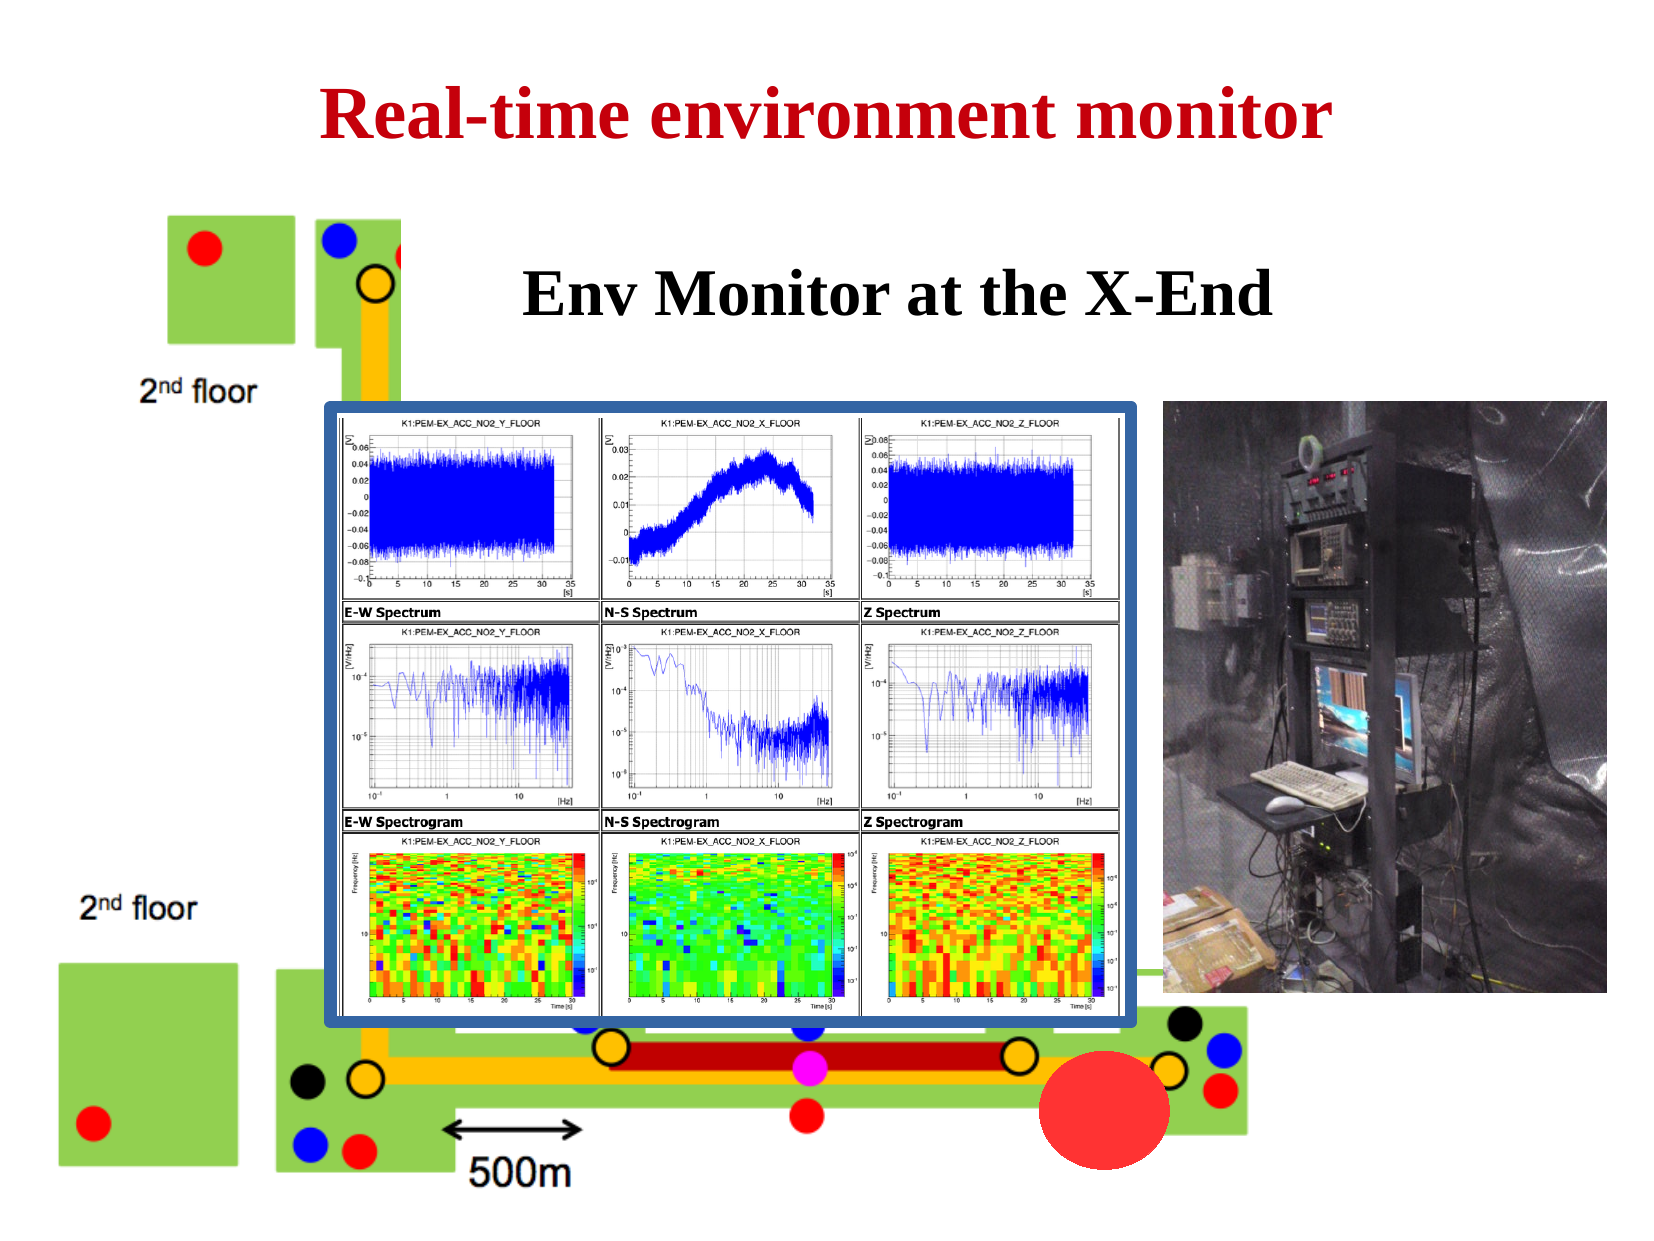

# Real-time environment monitor
Env Monitor at the X-End